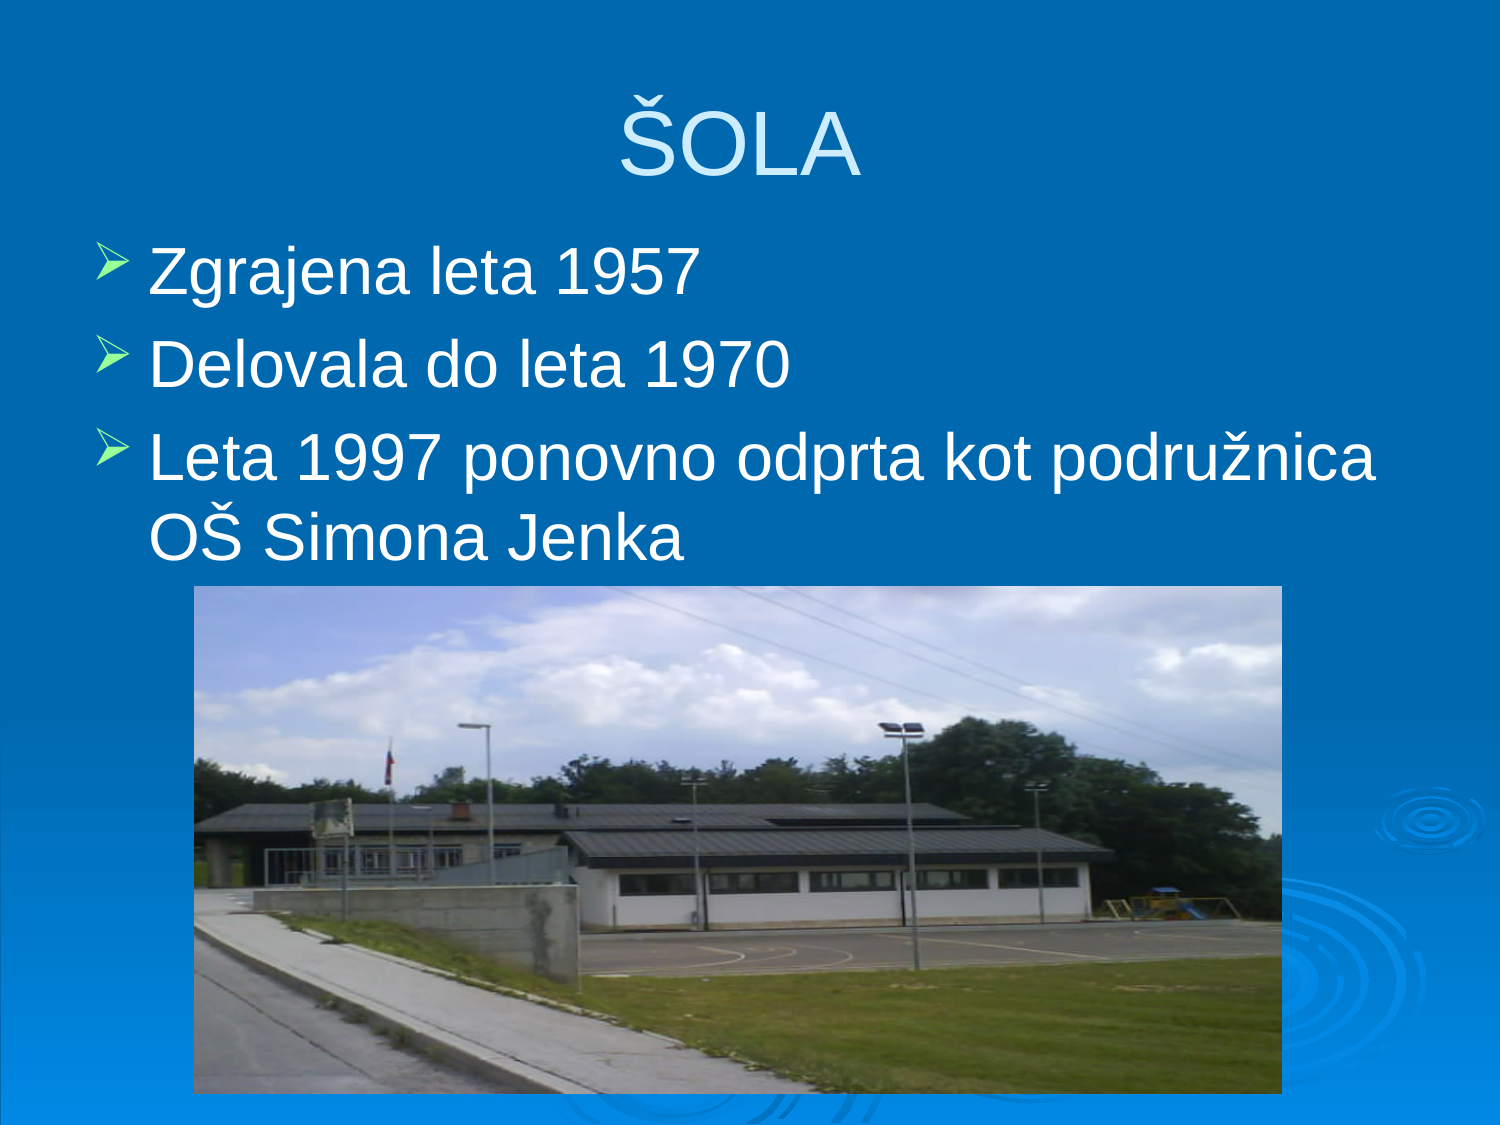

# ŠOLA
Zgrajena leta 1957
Delovala do leta 1970
Leta 1997 ponovno odprta kot podružnica OŠ Simona Jenka